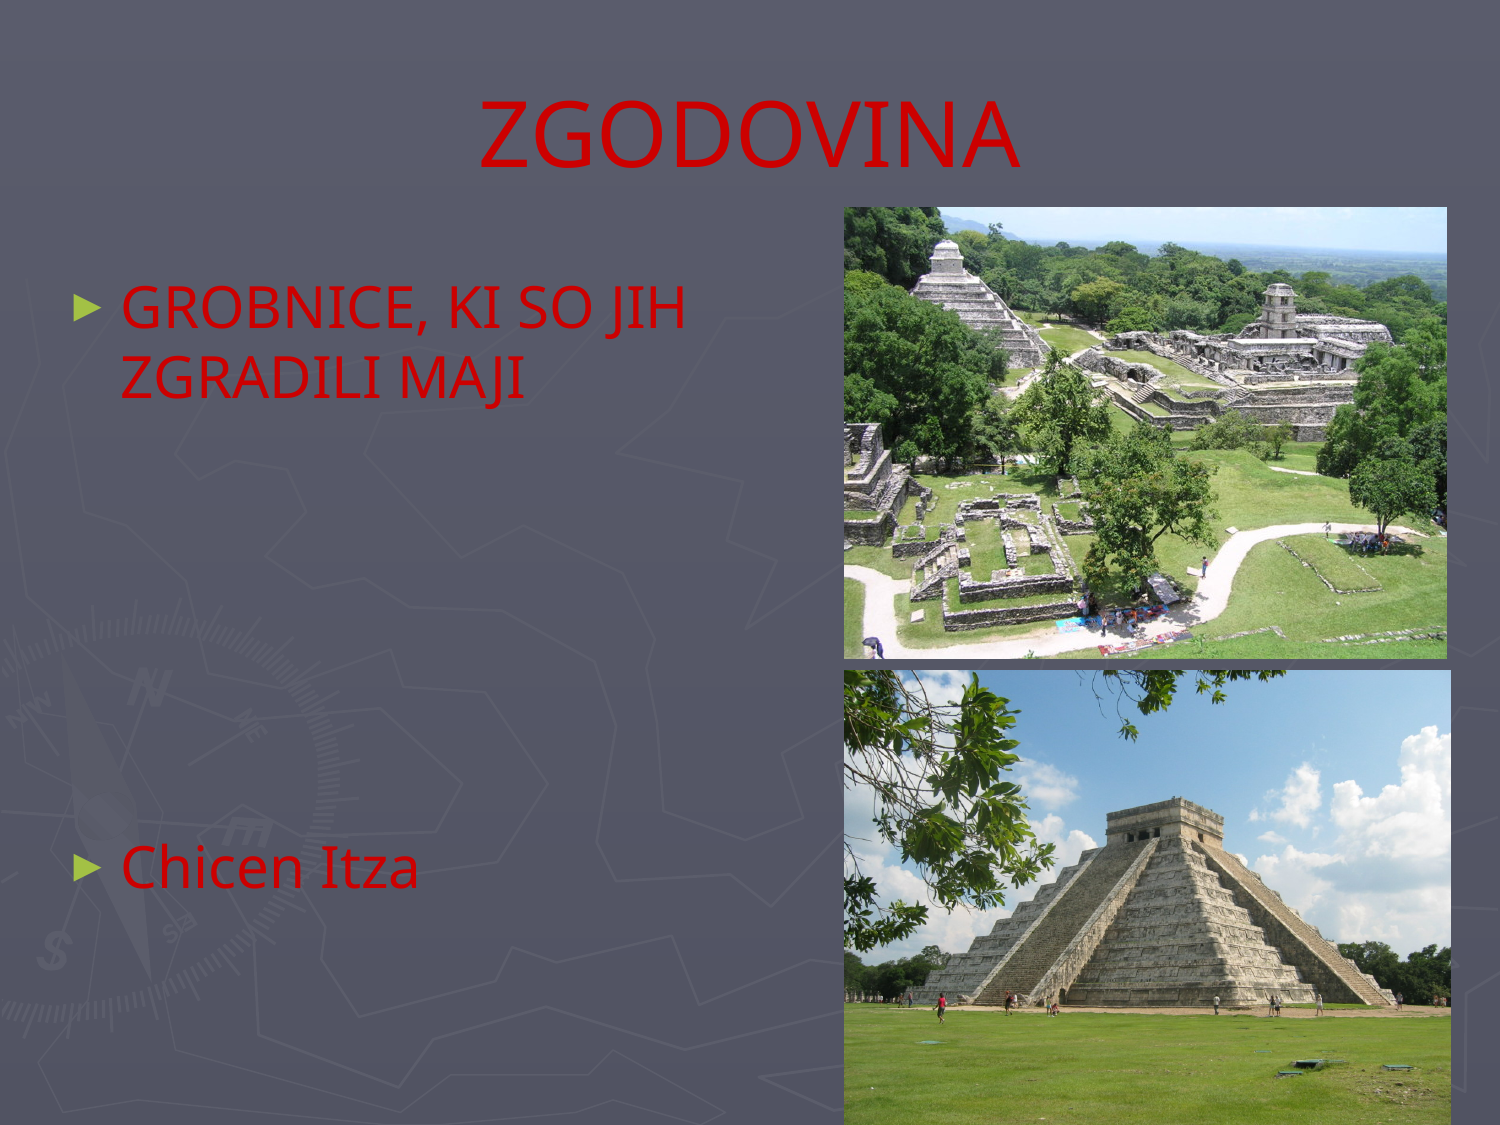

# ZGODOVINA
GROBNICE, KI SO JIH ZGRADILI MAJI
Chicen Itza